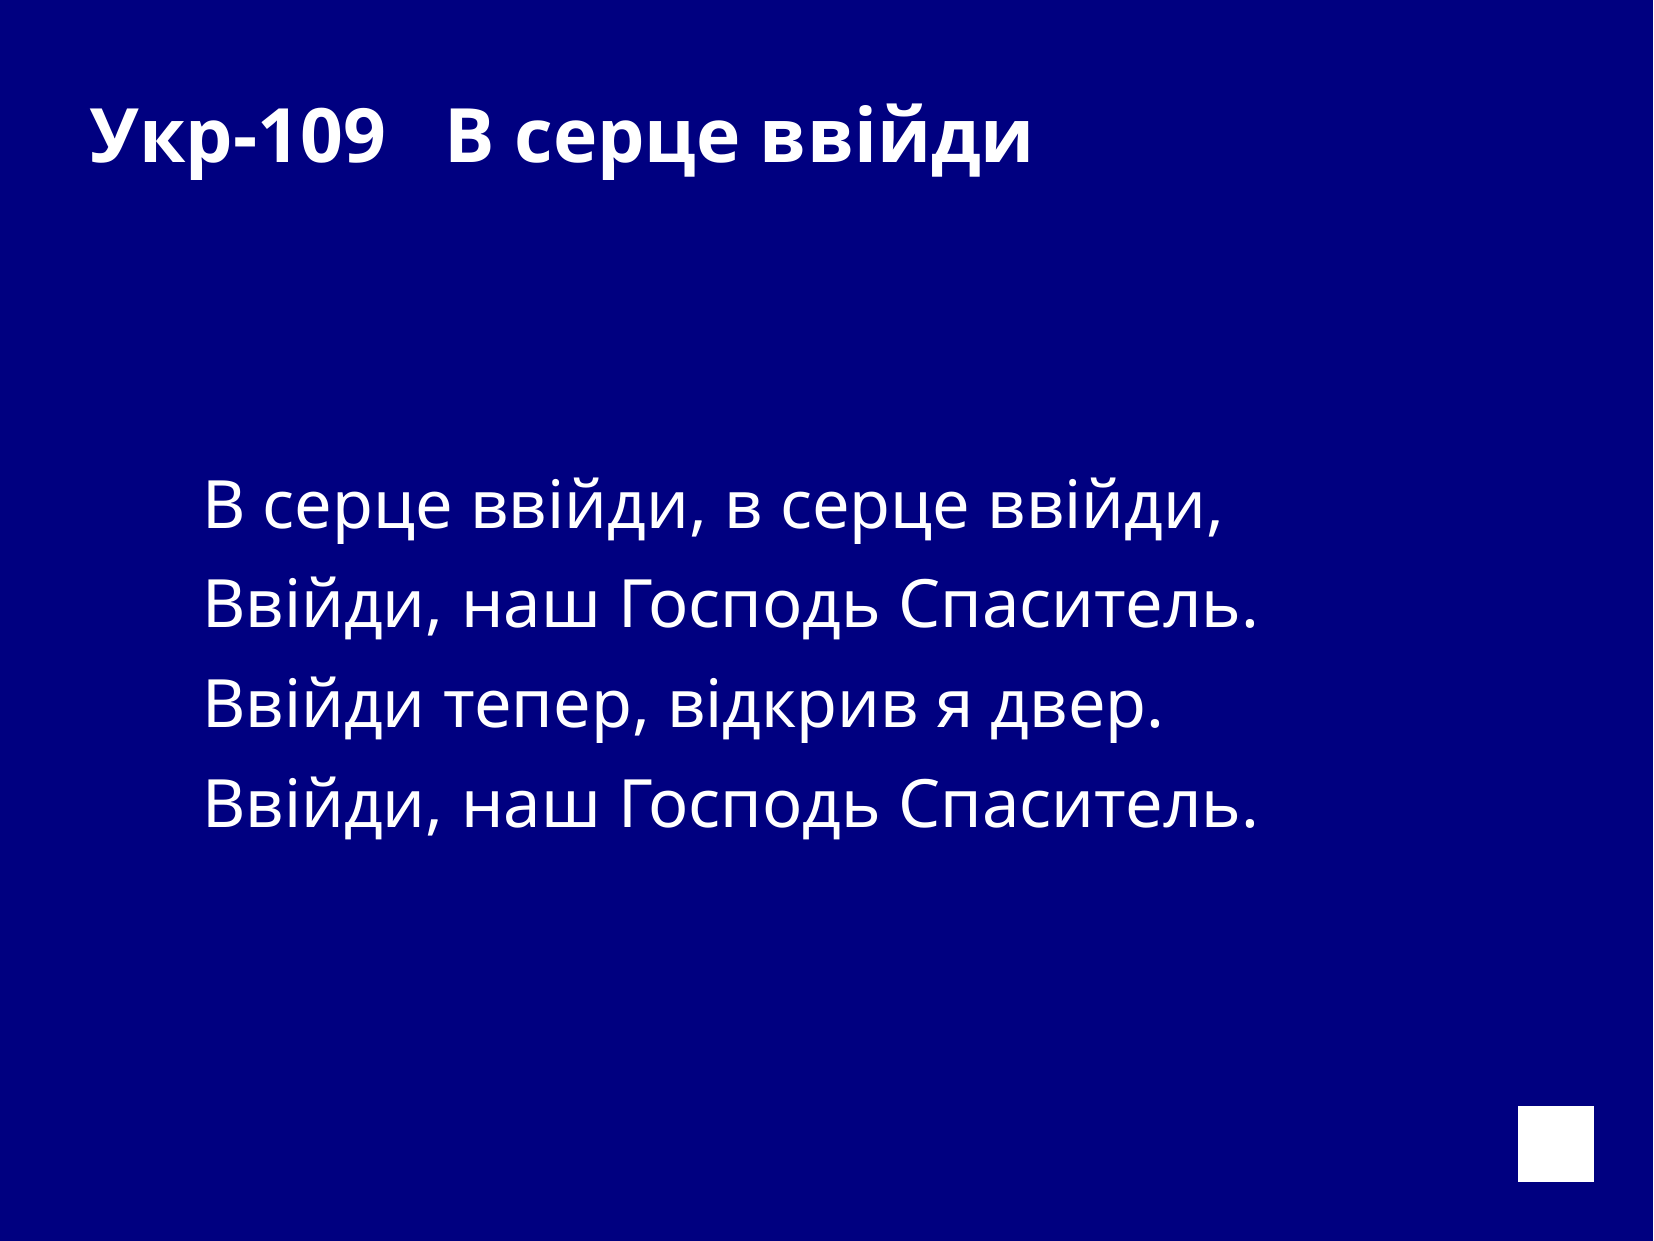

Укр-109 В серце ввійди
	В серце ввійди, в серце ввійди,
	Ввійди, наш Господь Спаситель.
	Ввійди тепер, відкрив я двер.
	Ввійди, наш Господь Спаситель.